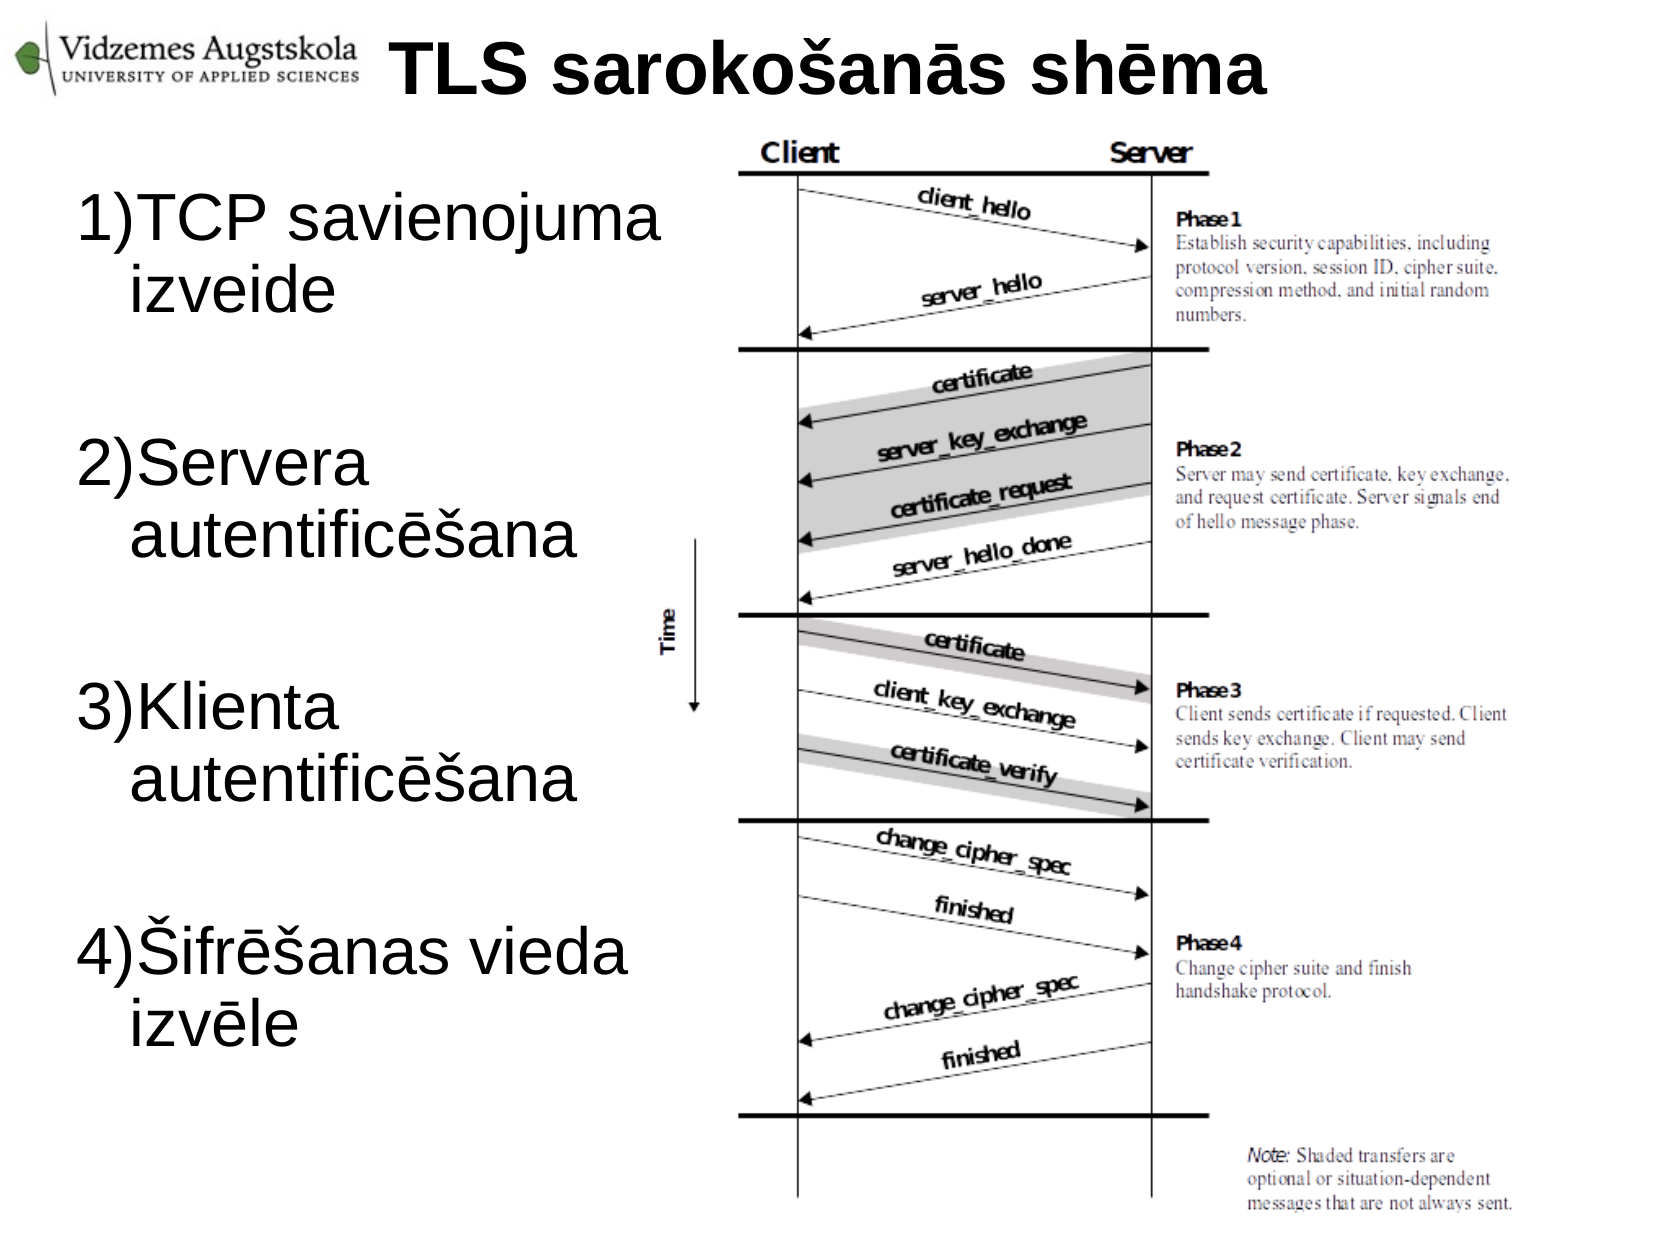

# TLS sarokošanās shēma
TCP savienojuma izveide
Servera autentificēšana
Klienta autentificēšana
Šifrēšanas vieda izvēle